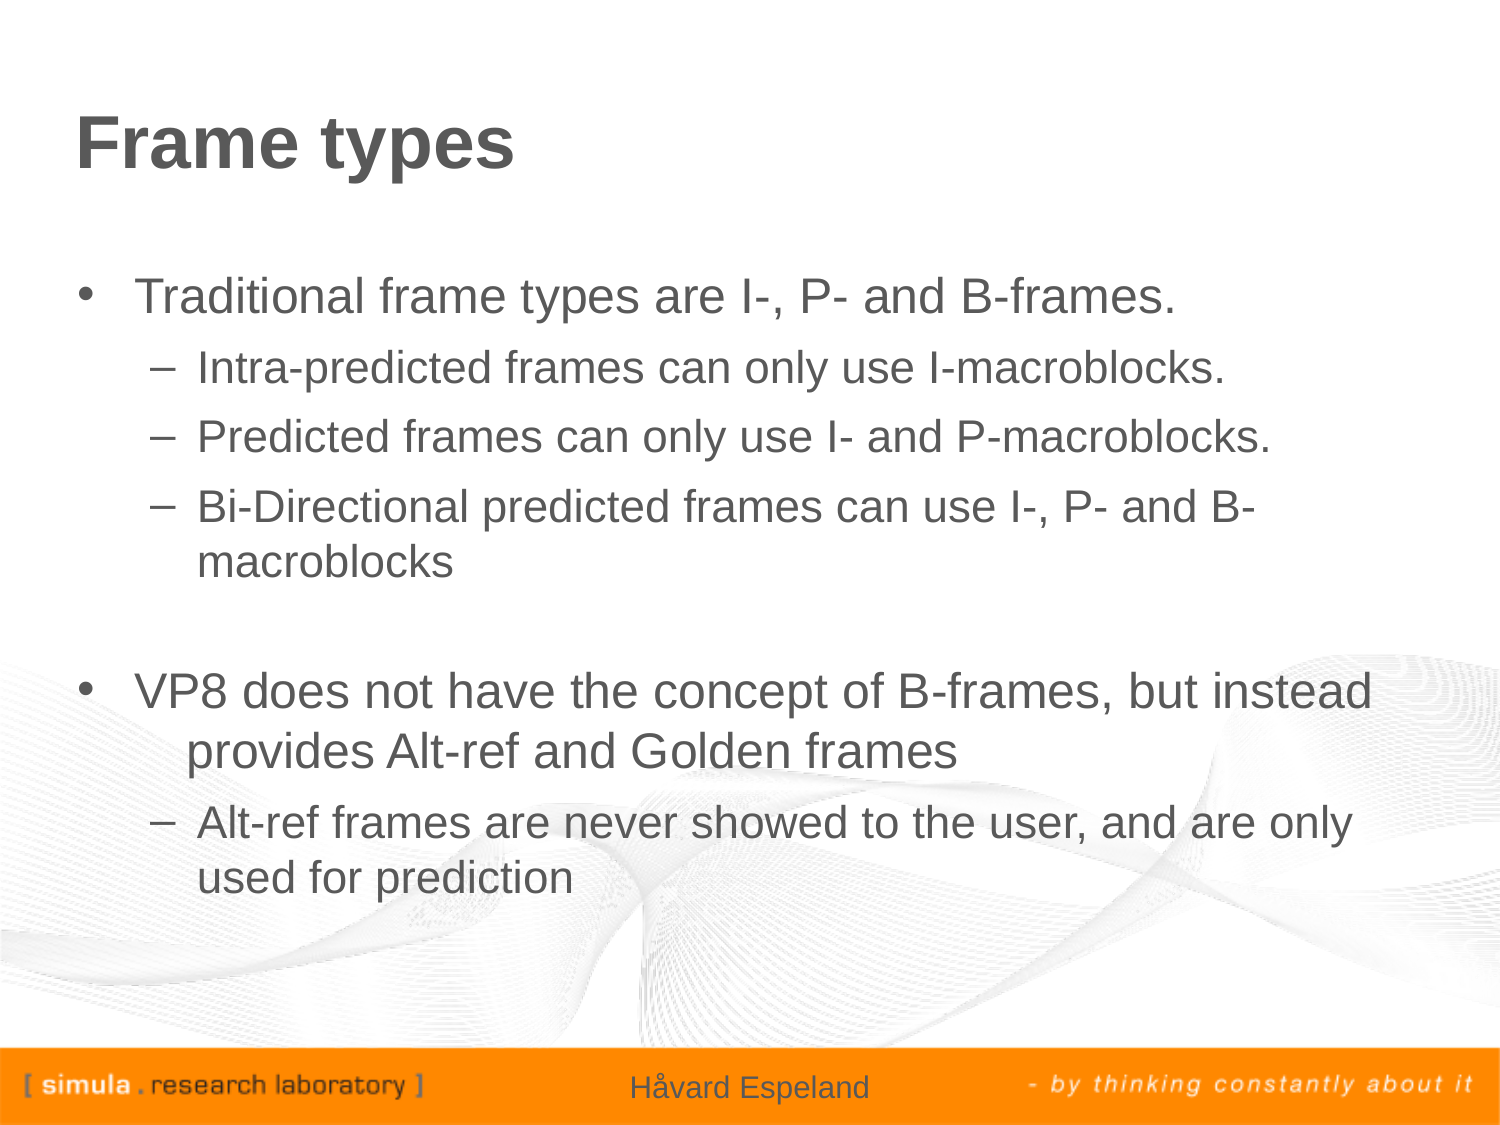

# Frame types
Traditional frame types are I-, P- and B-frames.
Intra-predicted frames can only use I-macroblocks.
Predicted frames can only use I- and P-macroblocks.
Bi-Directional predicted frames can use I-, P- and B-macroblocks
VP8 does not have the concept of B-frames, but instead provides Alt-ref and Golden frames
Alt-ref frames are never showed to the user, and are only used for prediction